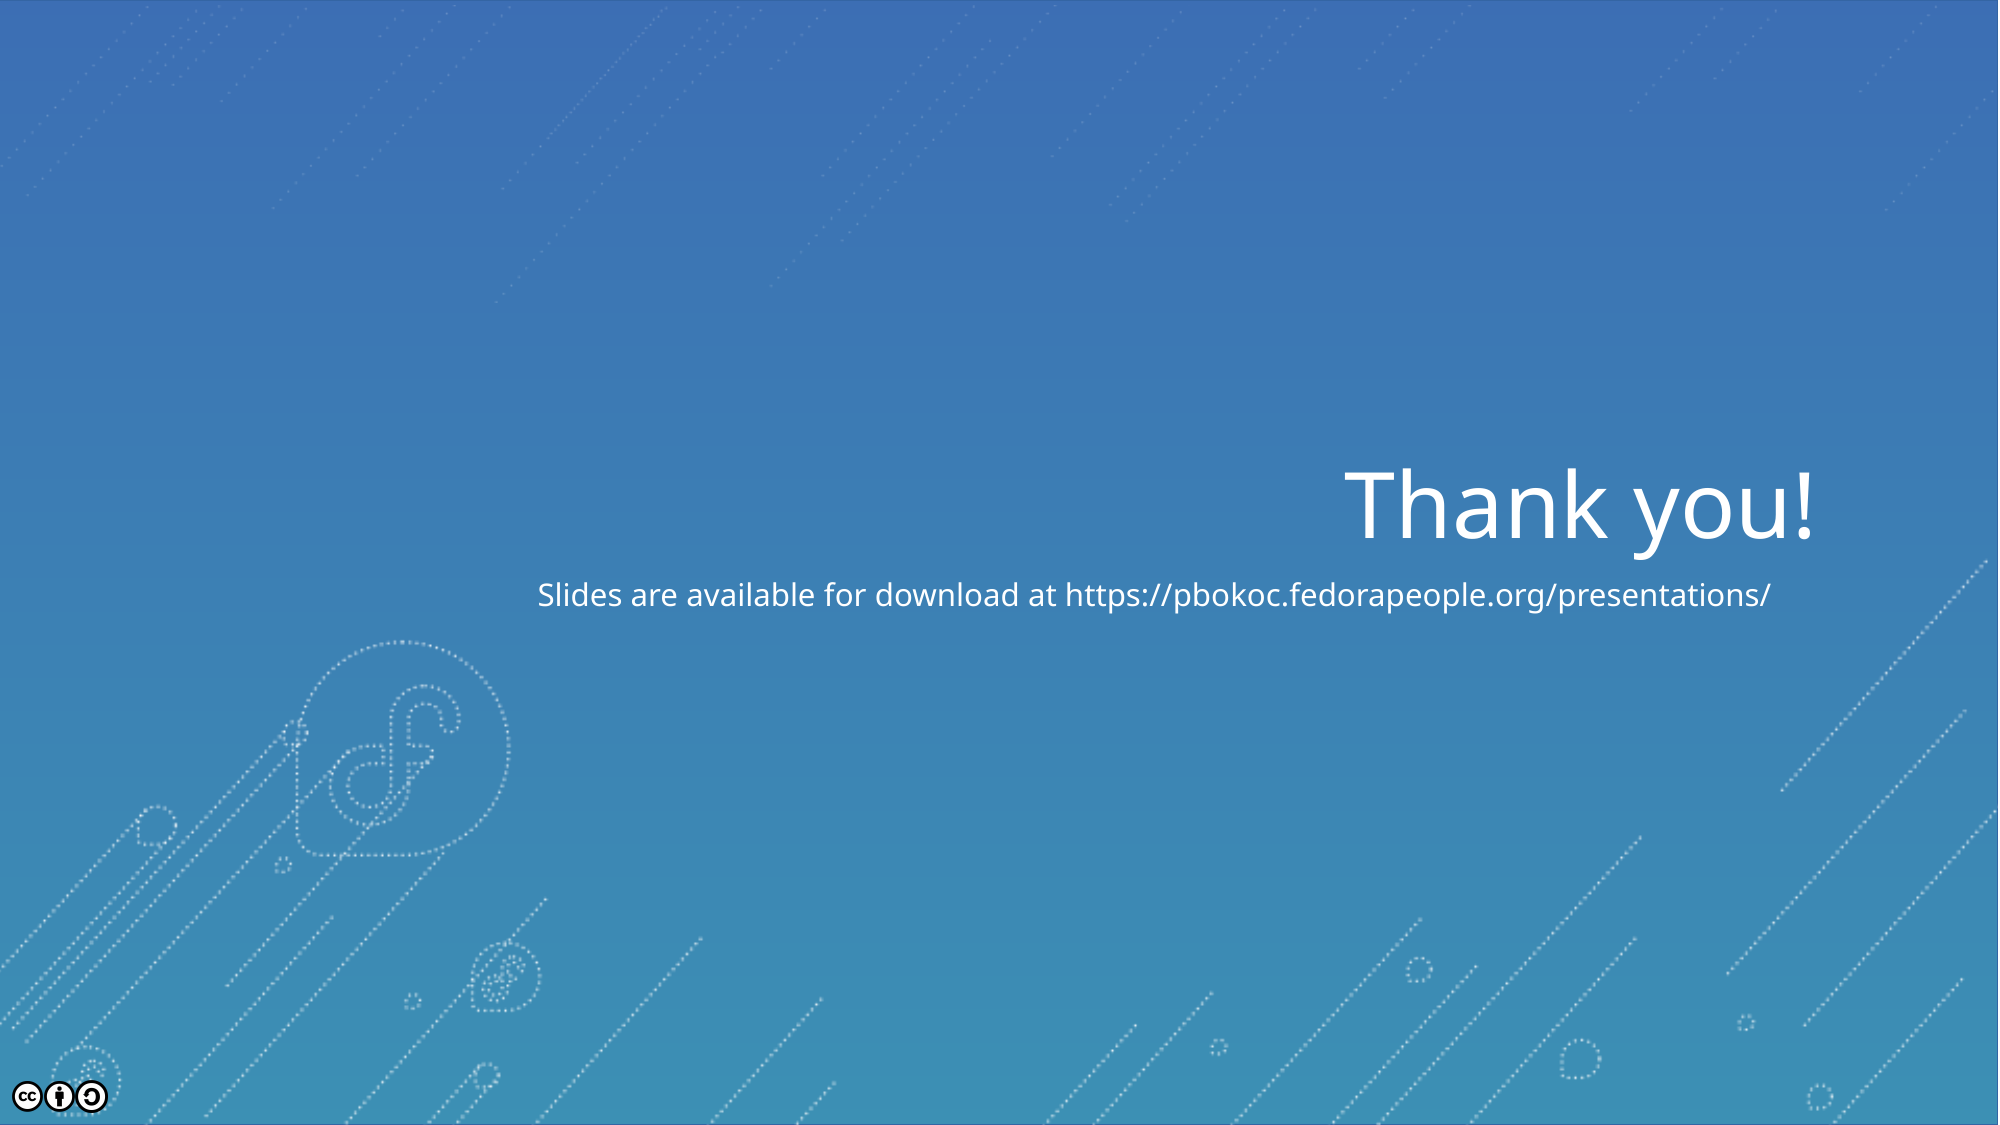

# Thank you!
Slides are available for download at https://pbokoc.fedorapeople.org/presentations/